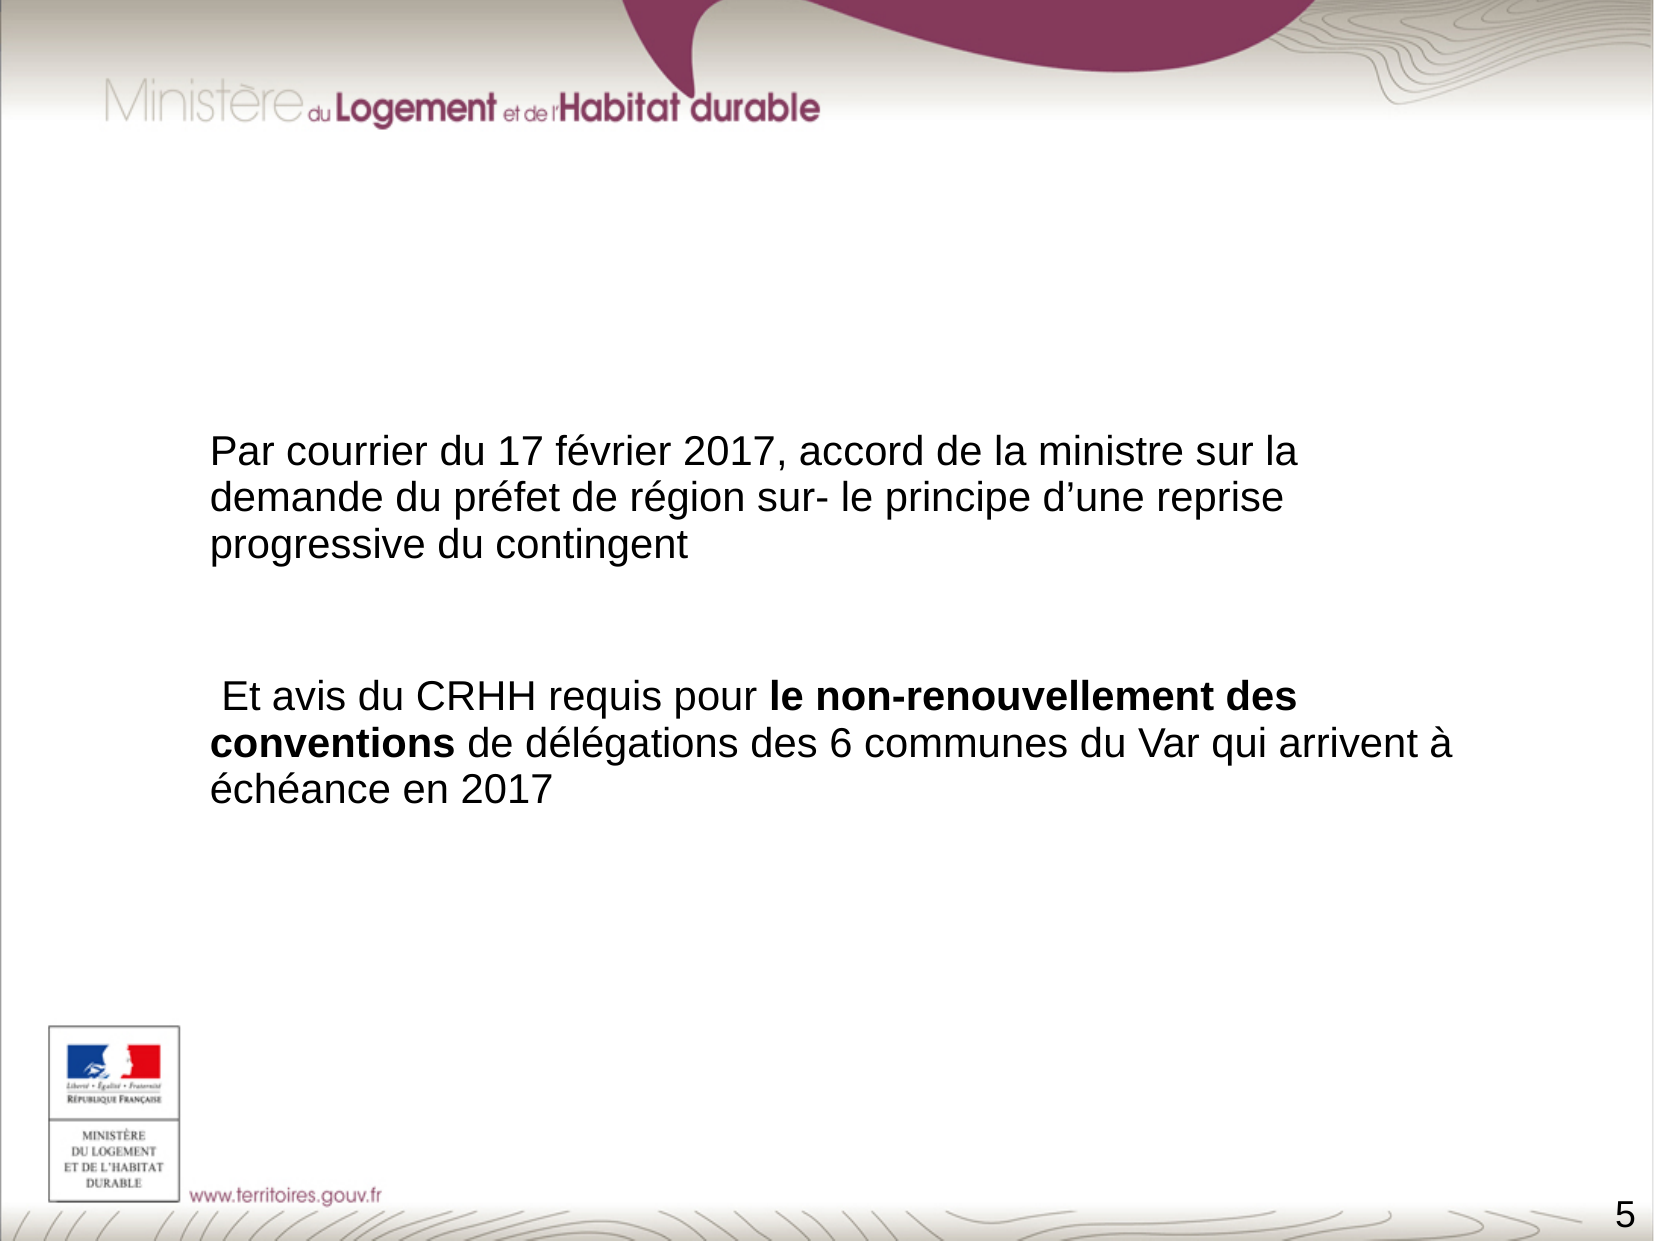

#
Par courrier du 17 février 2017, accord de la ministre sur la demande du préfet de région sur- le principe d’une reprise progressive du contingent
 Et avis du CRHH requis pour le non-renouvellement des conventions de délégations des 6 communes du Var qui arrivent à échéance en 2017